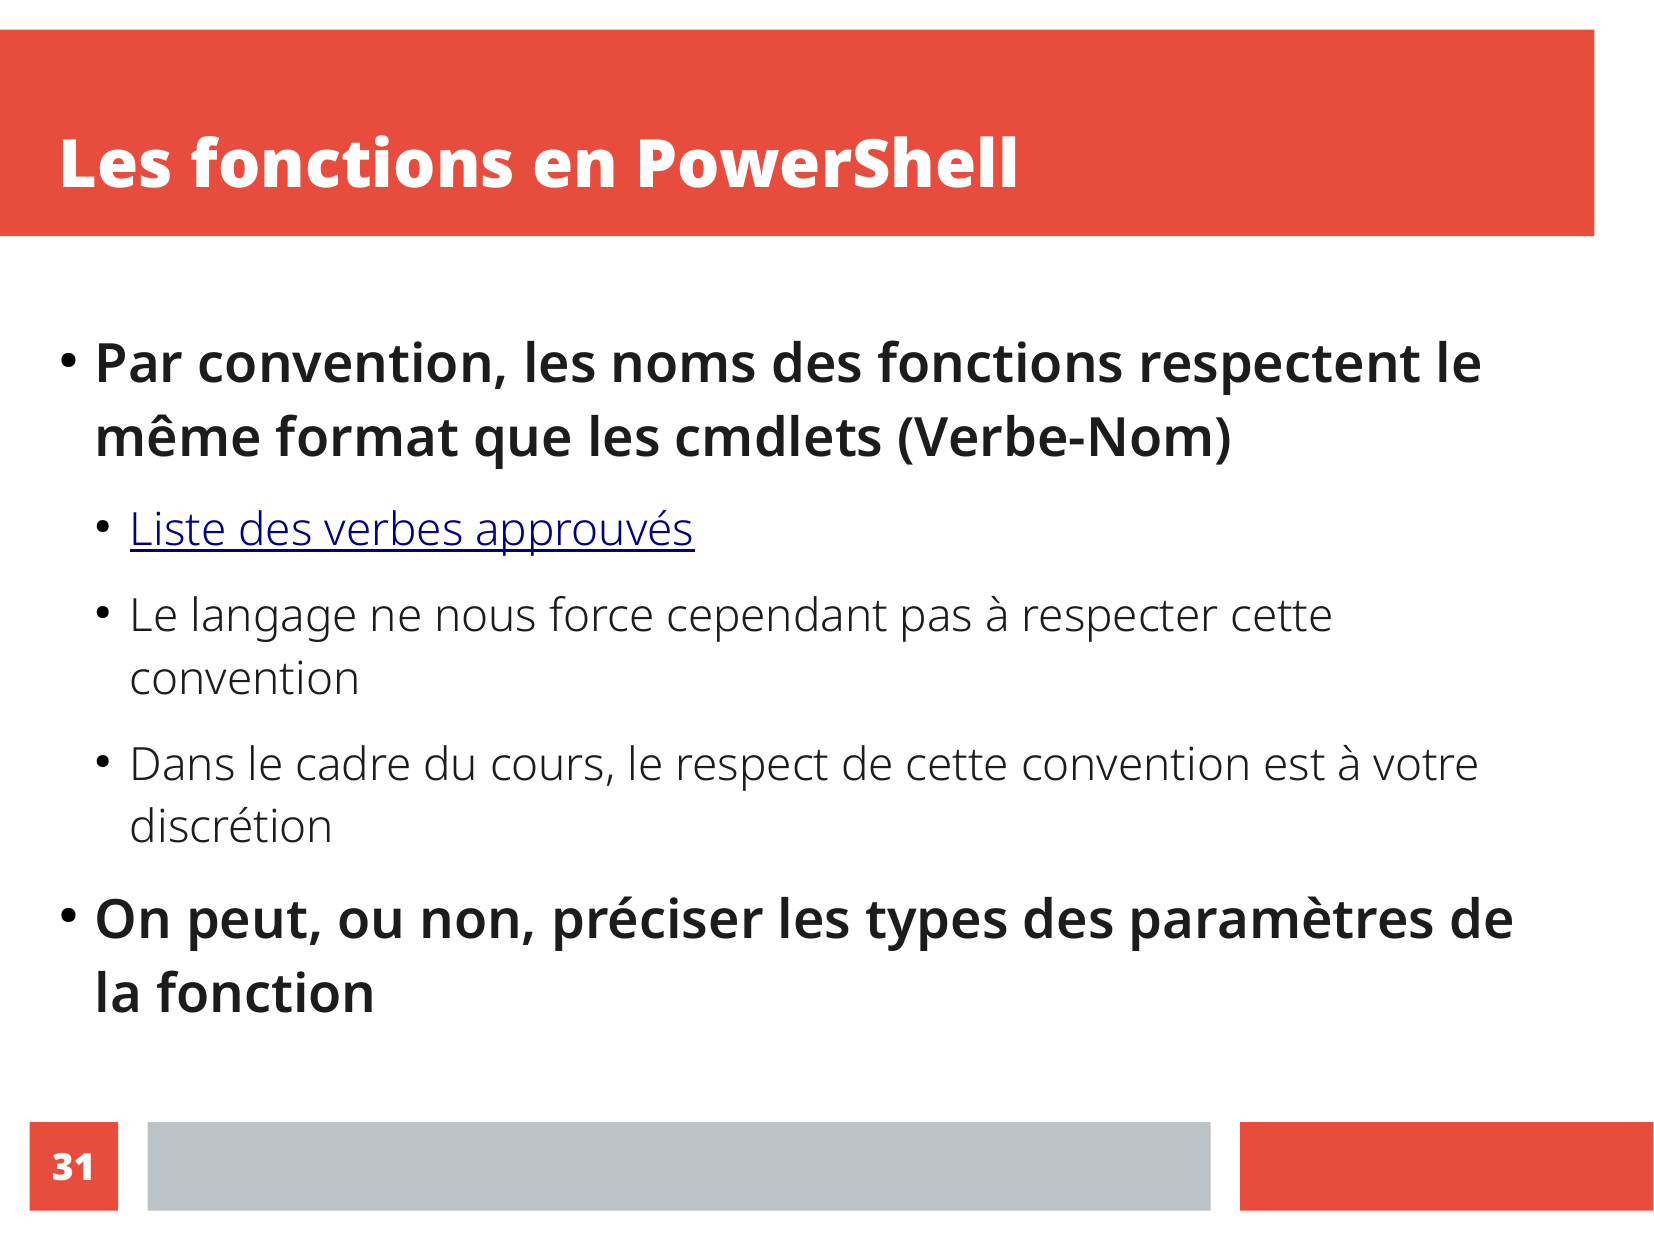

# Les fonctions en PowerShell
Par convention, les noms des fonctions respectent le même format que les cmdlets (Verbe-Nom)
Liste des verbes approuvés
Le langage ne nous force cependant pas à respecter cette convention
Dans le cadre du cours, le respect de cette convention est à votre discrétion
On peut, ou non, préciser les types des paramètres de la fonction
31